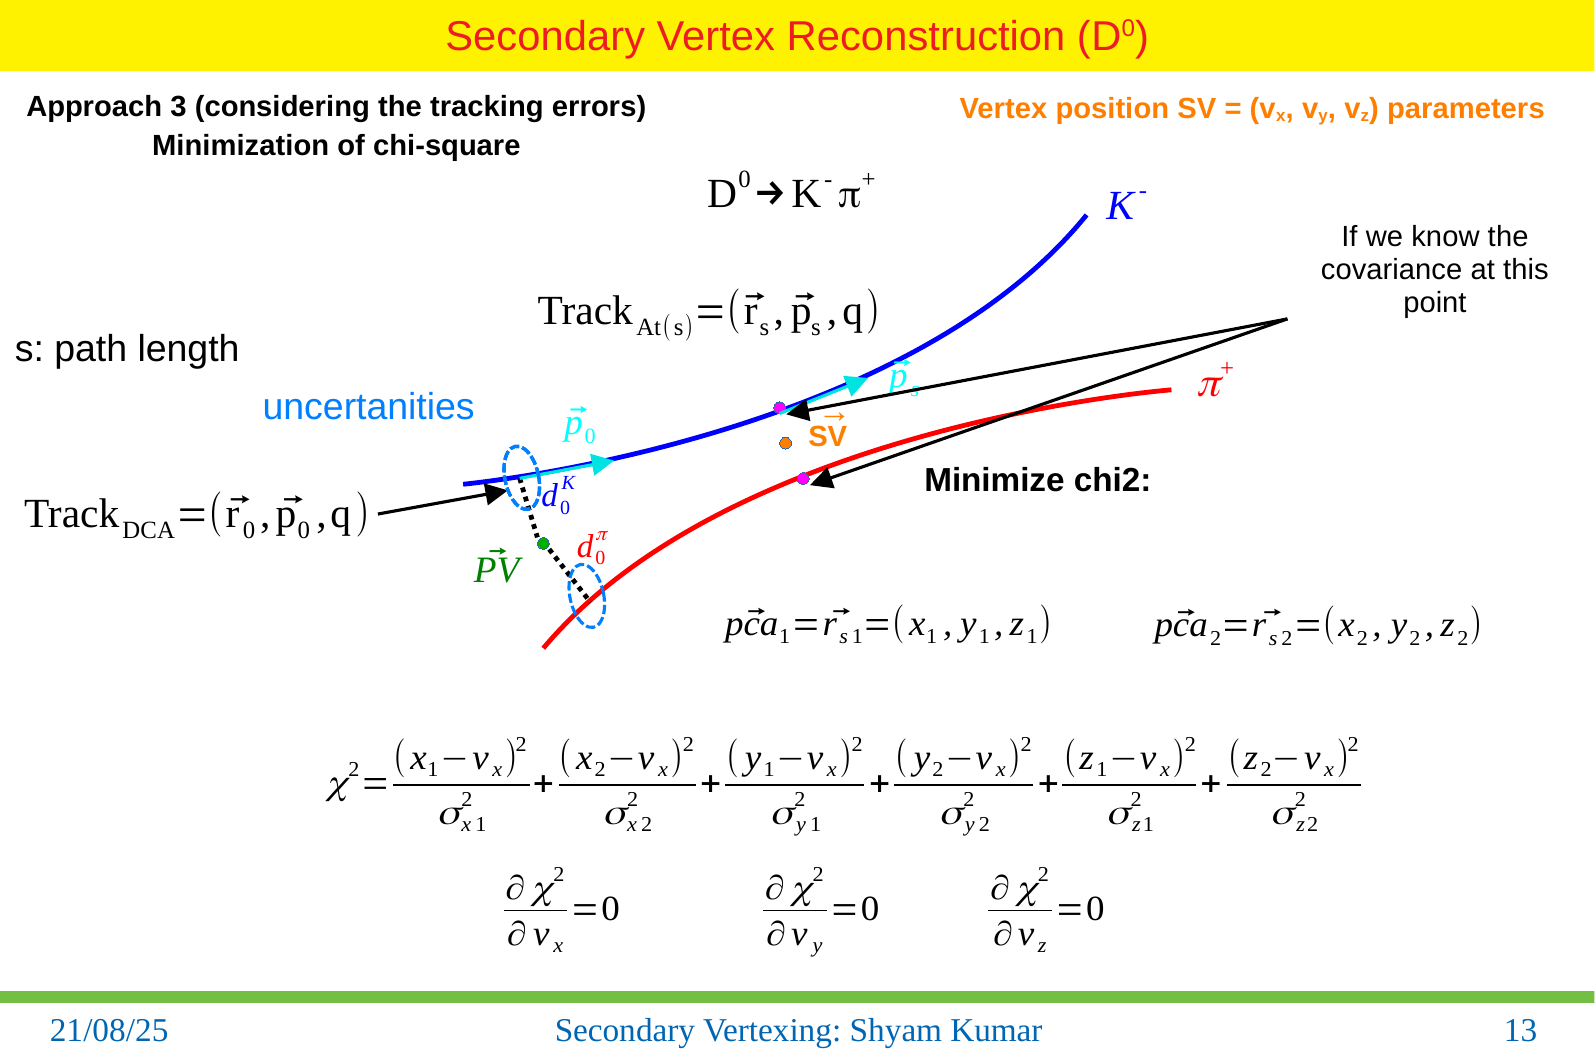

# Secondary Vertex Reconstruction (D0)
Approach 3 (considering the tracking errors)
Minimization of chi-square
Vertex position SV = (vx, vy, vz) parameters
If we know the covariance at this point
s: path length
uncertanities
→
SV
Minimize chi2:
21/08/25
Secondary Vertexing: Shyam Kumar
13